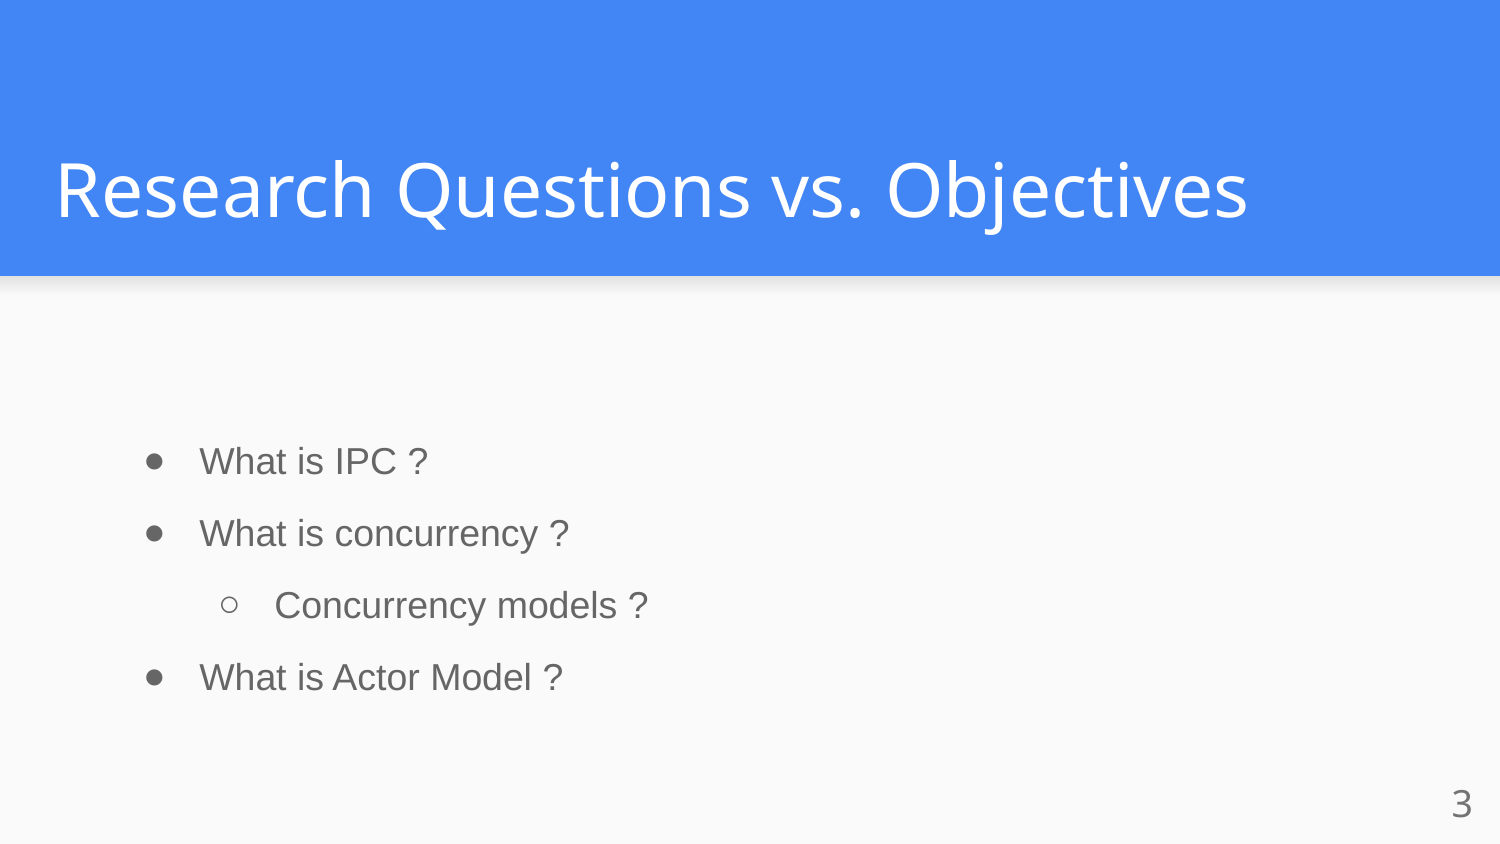

# Research Questions vs. Objectives
What is IPC ?
What is concurrency ?
Concurrency models ?
What is Actor Model ?
3